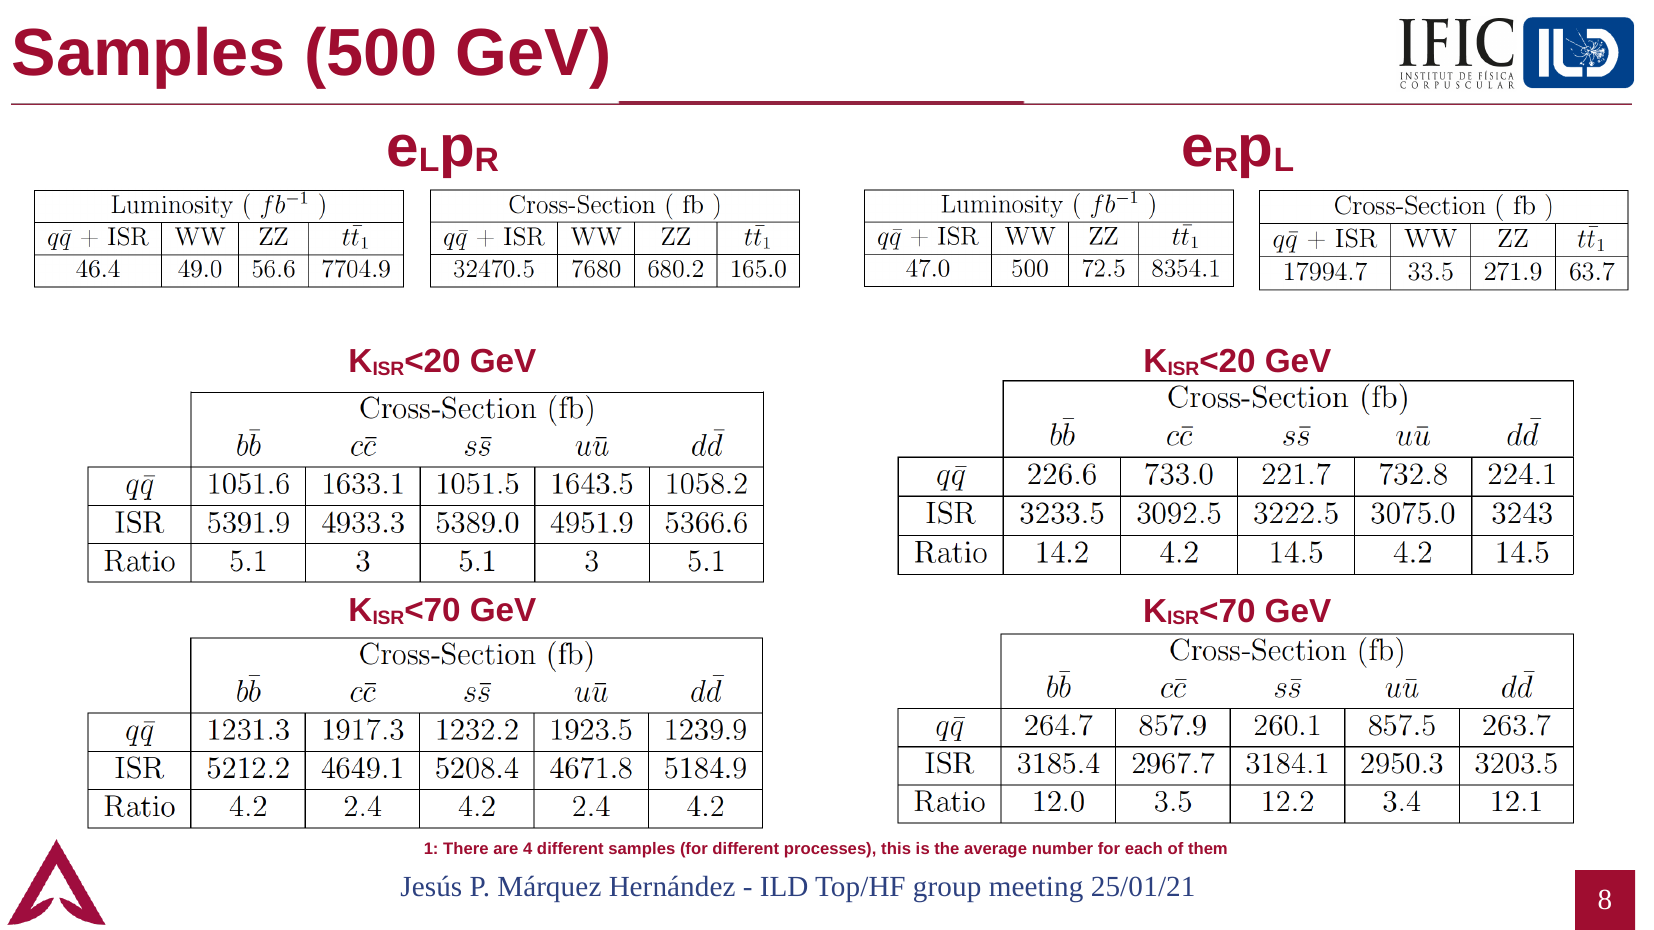

# Samples (500 GeV)
eLpR
eRpL
KISR<20 GeV
KISR<20 GeV
KISR<70 GeV
KISR<70 GeV
1: There are 4 different samples (for different processes), this is the average number for each of them
8